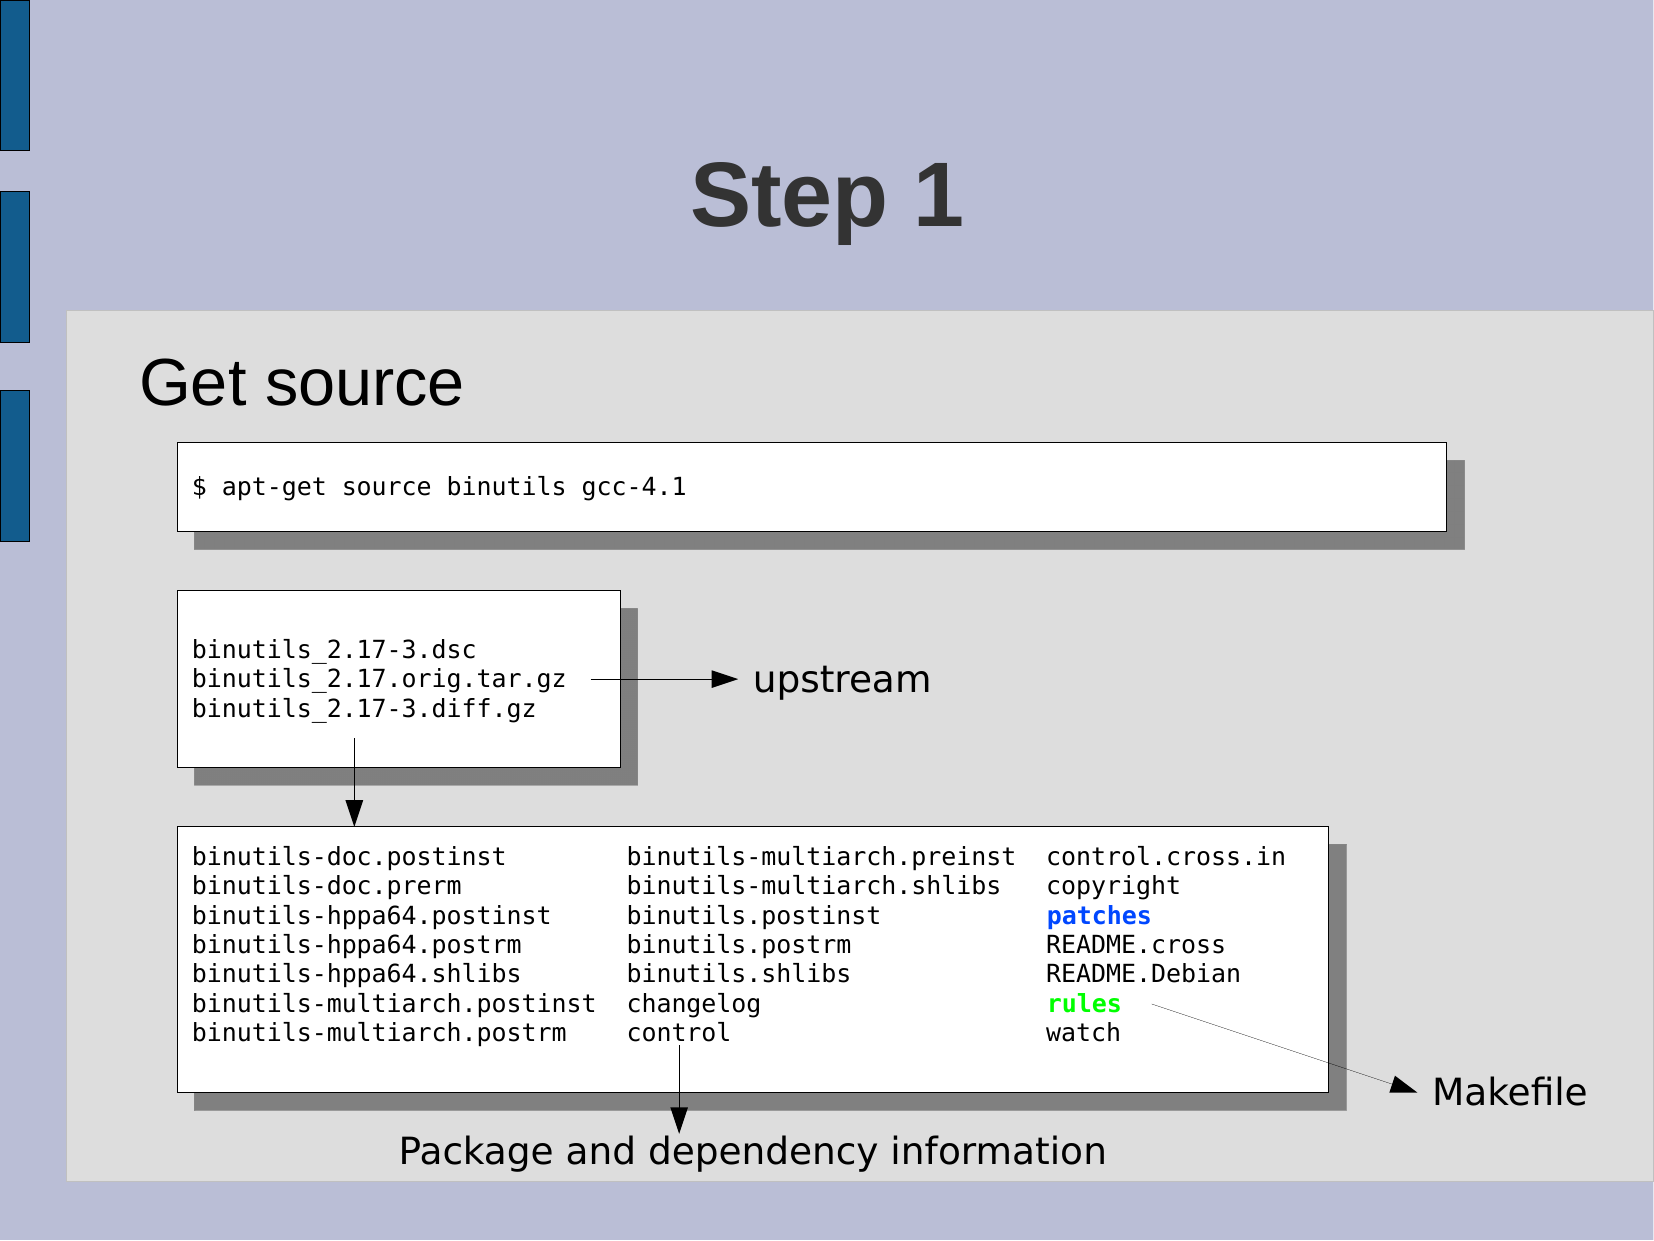

# Step 1
Get source
$ apt-get source binutils gcc-4.1
binutils_2.17-3.dsc
binutils_2.17.orig.tar.gz
binutils_2.17-3.diff.gz
upstream
binutils-doc.postinst binutils-multiarch.preinst control.cross.in
binutils-doc.prerm binutils-multiarch.shlibs copyright
binutils-hppa64.postinst binutils.postinst patches
binutils-hppa64.postrm binutils.postrm README.cross
binutils-hppa64.shlibs binutils.shlibs README.Debian
binutils-multiarch.postinst changelog rules
binutils-multiarch.postrm control watch
Makefile
Package and dependency information